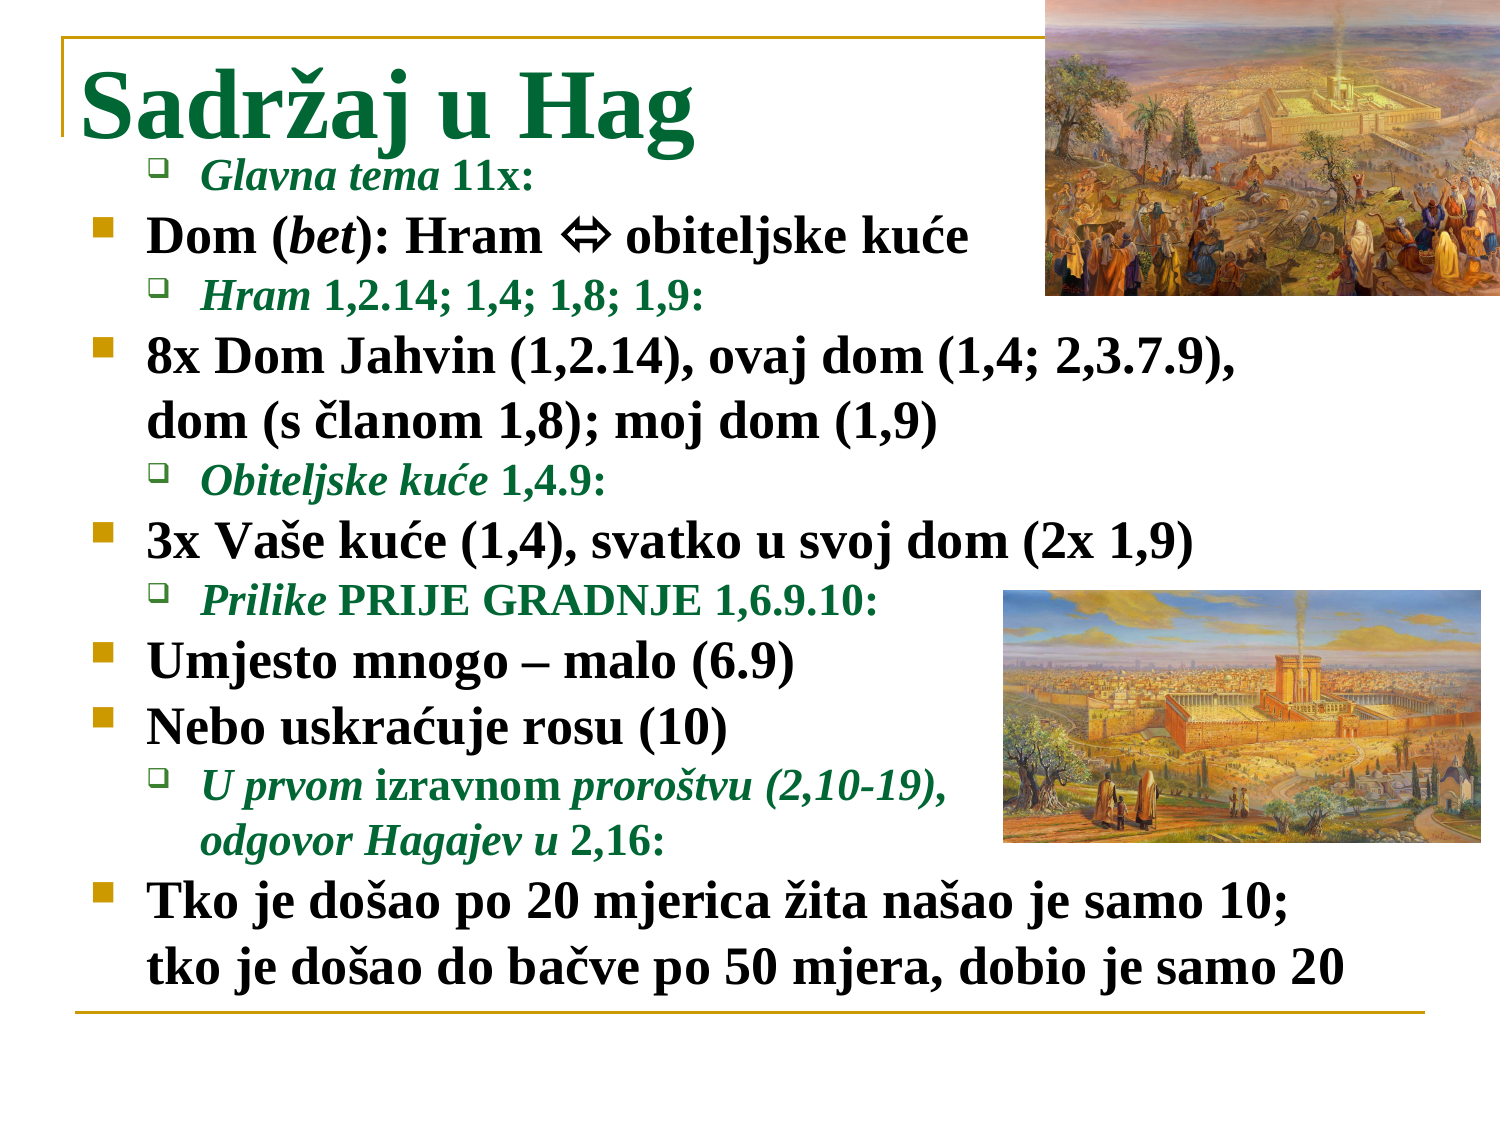

# Sadržaj u Hag
Glavna tema 11x:
Dom (bet): Hram  obiteljske kuće
Hram 1,2.14; 1,4; 1,8; 1,9:
8x Dom Jahvin (1,2.14), ovaj dom (1,4; 2,3.7.9),
dom (s članom 1,8); moj dom (1,9)
Obiteljske kuće 1,4.9:
3x Vaše kuće (1,4), svatko u svoj dom (2x 1,9)
Prilike PRIJE GRADNJE 1,6.9.10:
Umjesto mnogo – malo (6.9)
Nebo uskraćuje rosu (10)
U prvom izravnom proroštvu (2,10-19),
odgovor Hagajev u 2,16:
Tko je došao po 20 mjerica žita našao je samo 10;
tko je došao do bačve po 50 mjera, dobio je samo 20